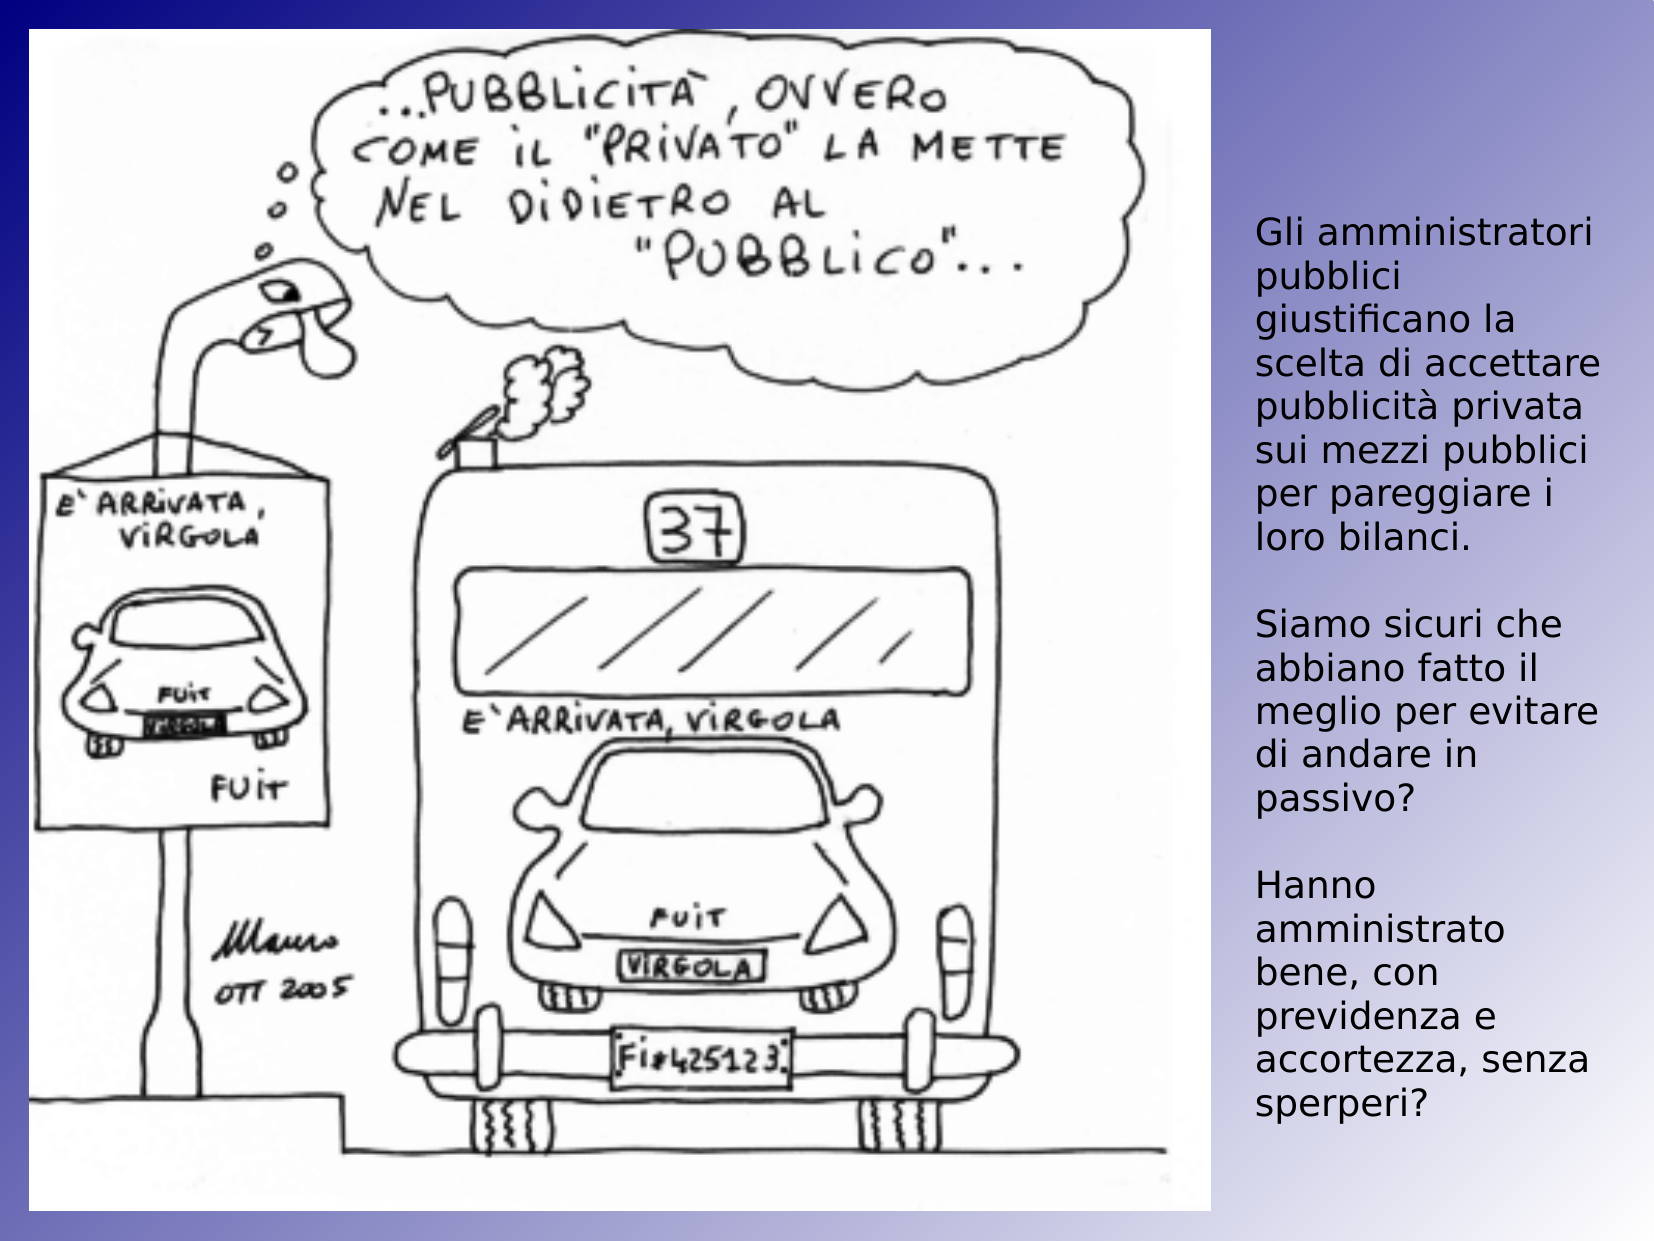

Gli amministratori pubblici giustificano la scelta di accettare pubblicità privata sui mezzi pubblici per pareggiare i loro bilanci.
Siamo sicuri che abbiano fatto il meglio per evitare di andare in passivo?
Hanno amministrato bene, con previdenza e accortezza, senza sperperi?